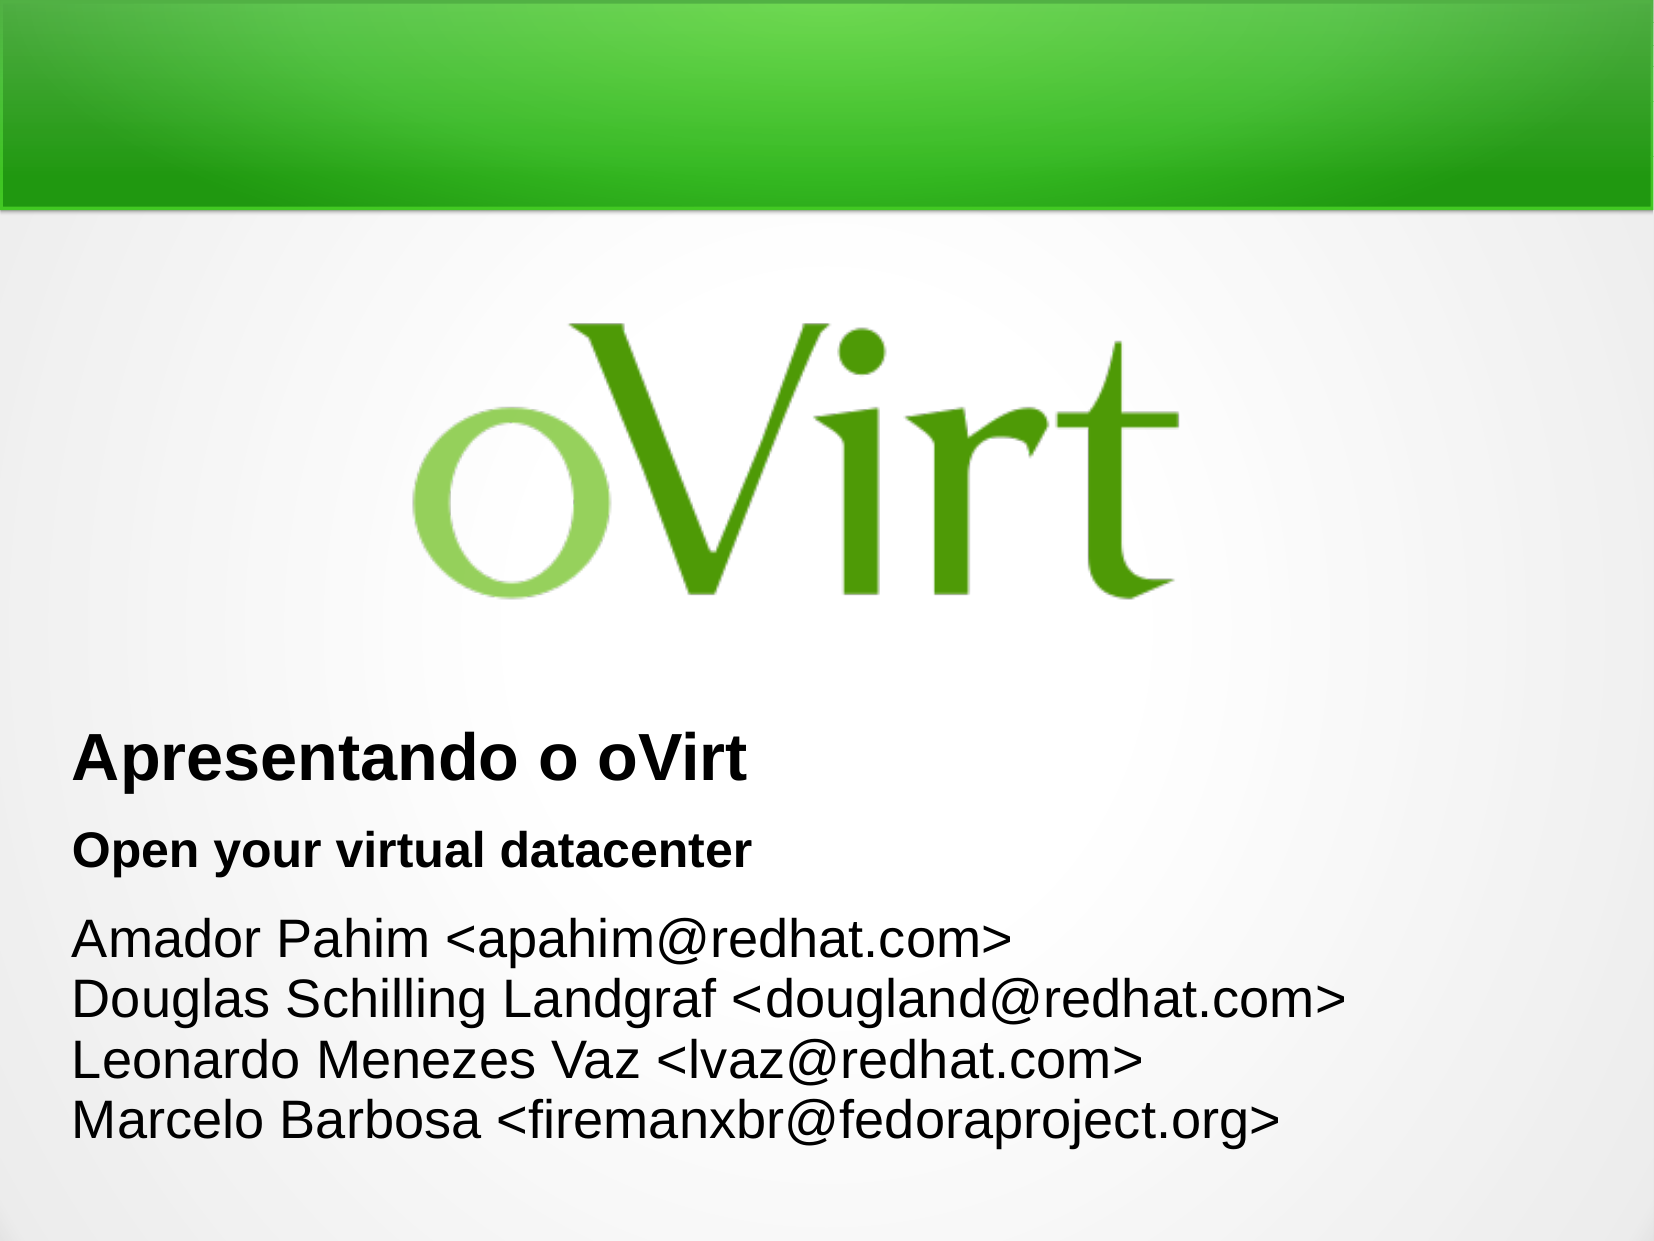

Apresentando o oVirt
Open your virtual datacenter
Amador Pahim <apahim@redhat.com>
Douglas Schilling Landgraf <dougland@redhat.com>
Leonardo Menezes Vaz <lvaz@redhat.com>
Marcelo Barbosa <firemanxbr@fedoraproject.org>